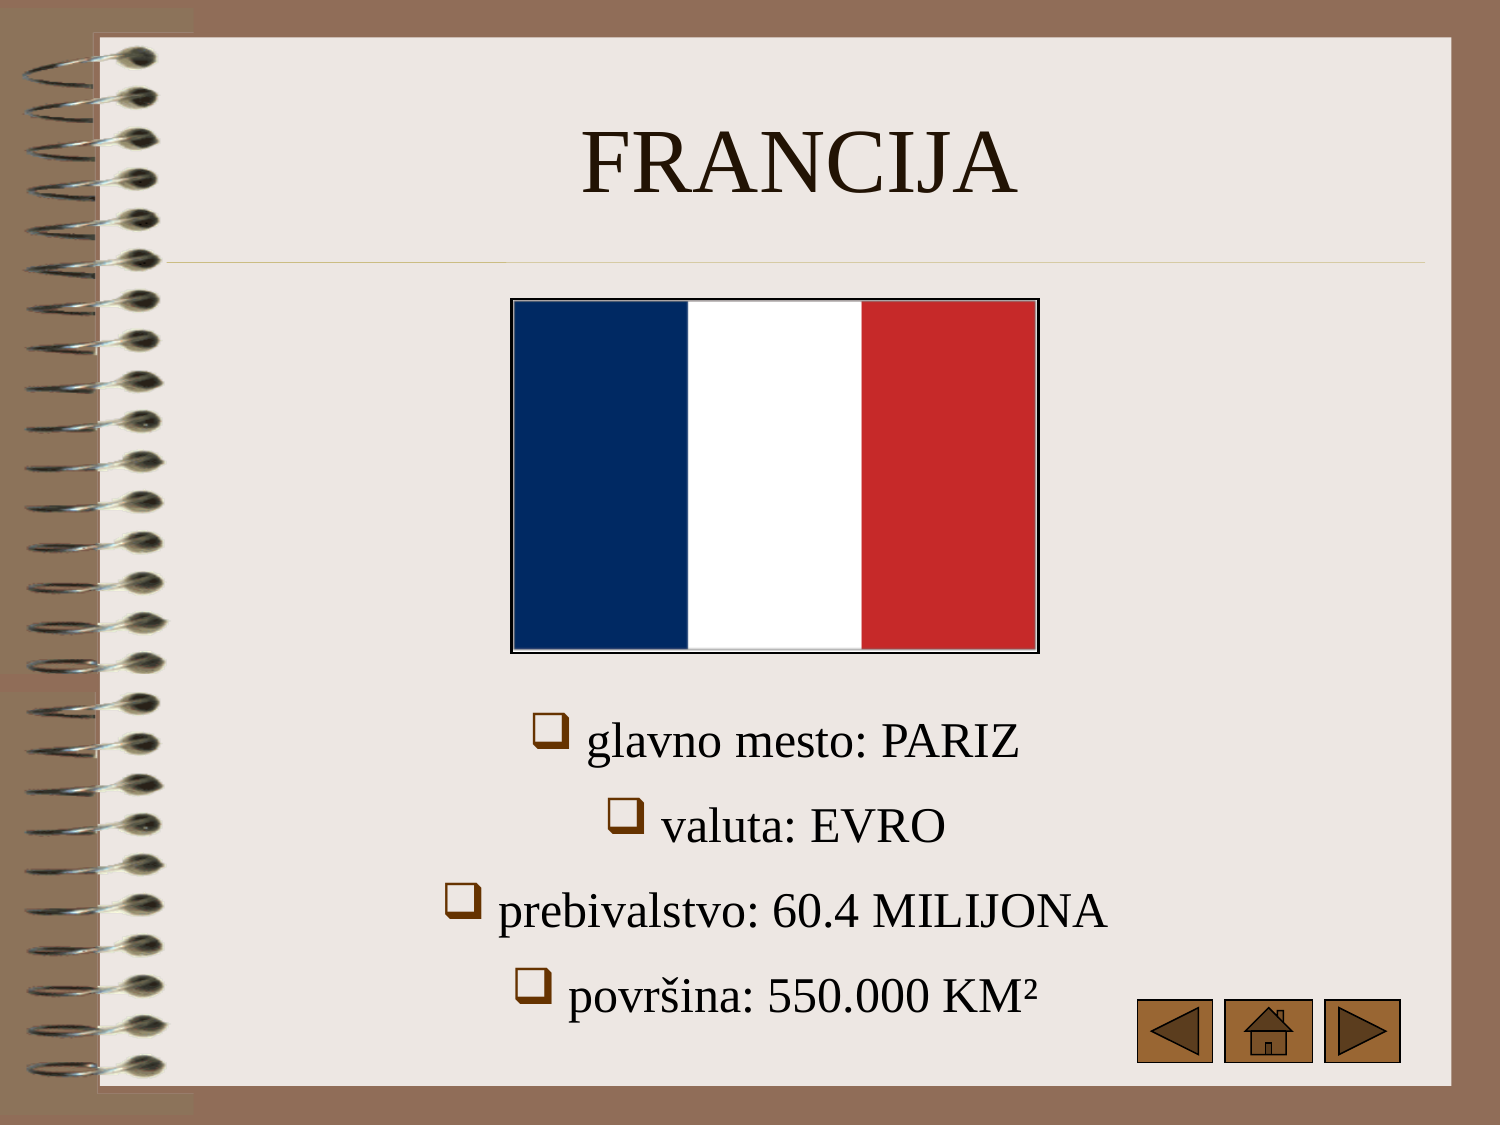

# FRANCIJA
 glavno mesto: PARIZ
 valuta: EVRO
 prebivalstvo: 60.4 MILIJONA
 površina: 550.000 KM²